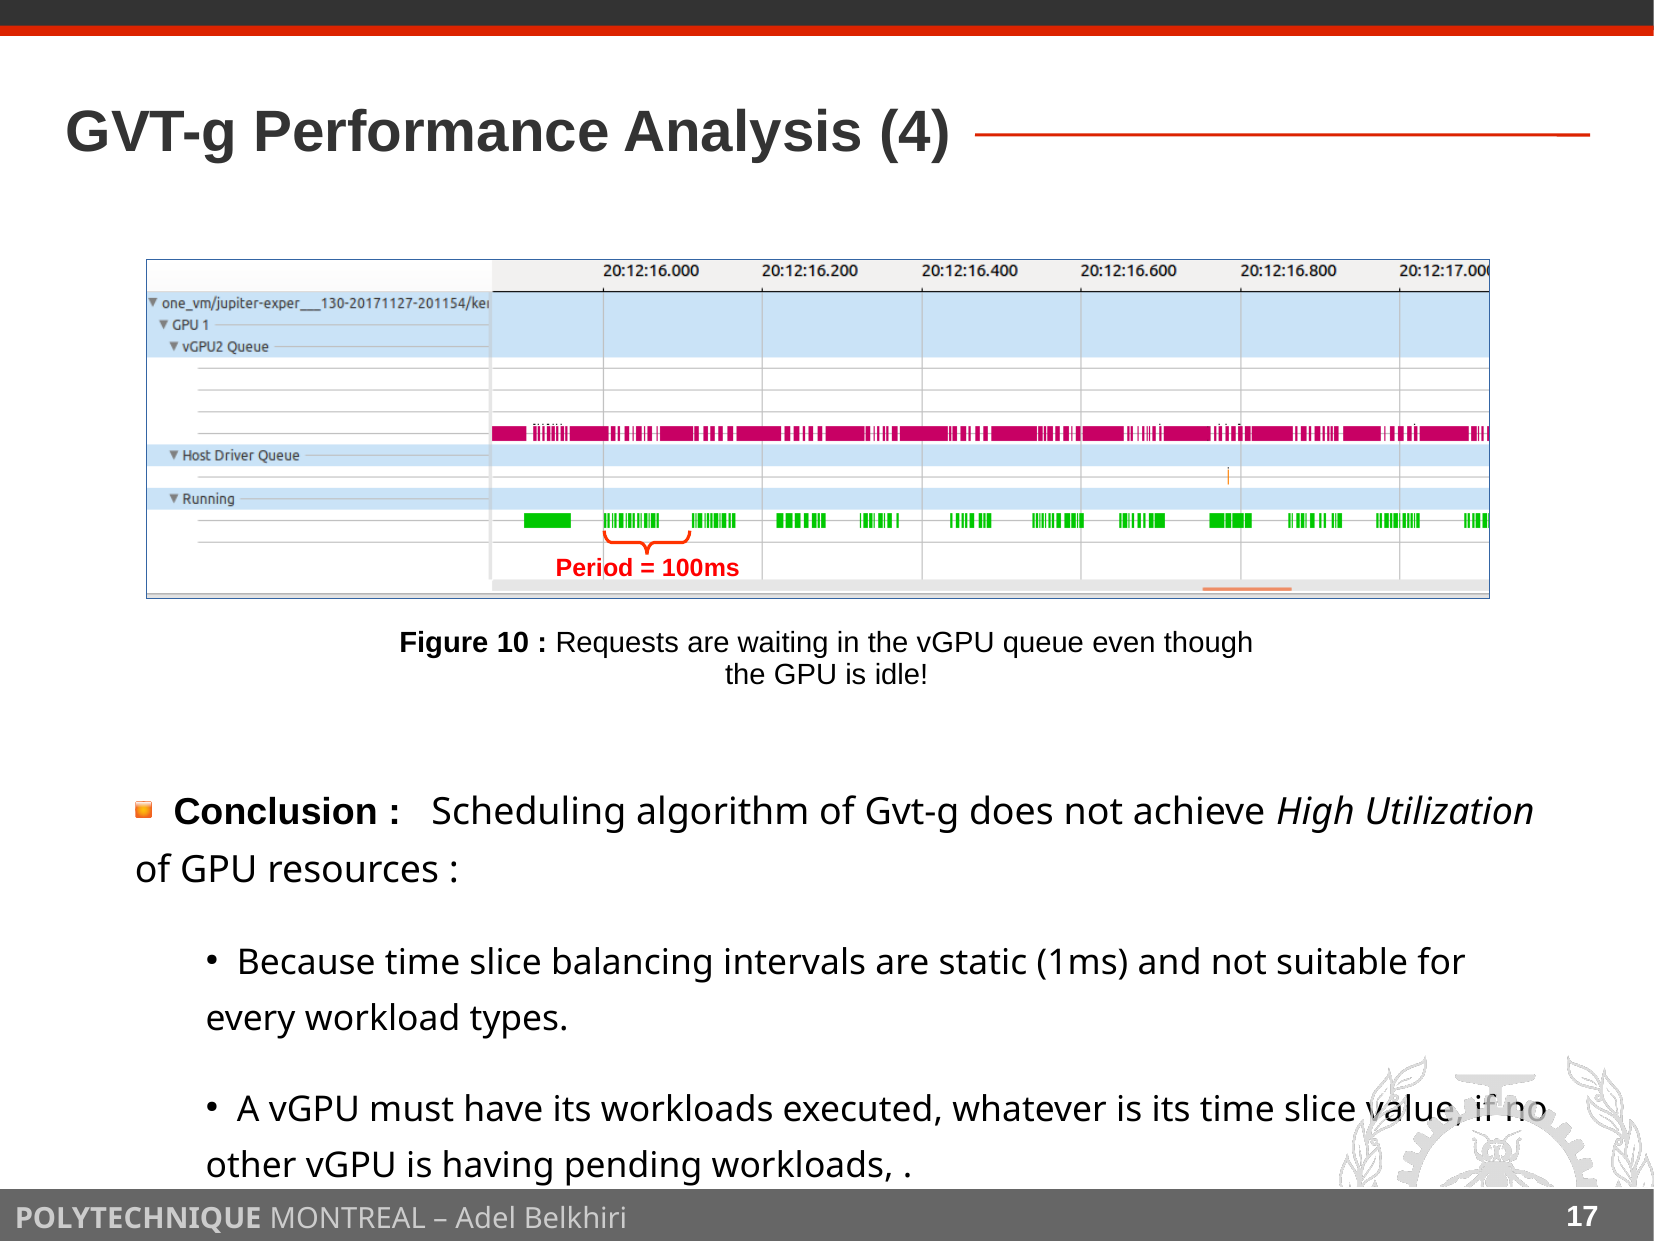

GVT-g Performance Analysis (4)
Period = 100ms
Figure 10 : Requests are waiting in the vGPU queue even though the GPU is idle!
 Conclusion : Scheduling algorithm of Gvt-g does not achieve High Utilization of GPU resources :
 Because time slice balancing intervals are static (1ms) and not suitable for every workload types.
 A vGPU must have its workloads executed, whatever is its time slice value, if no other vGPU is having pending workloads, .
POLYTECHNIQUE MONTREAL – Adel Belkhiri
17